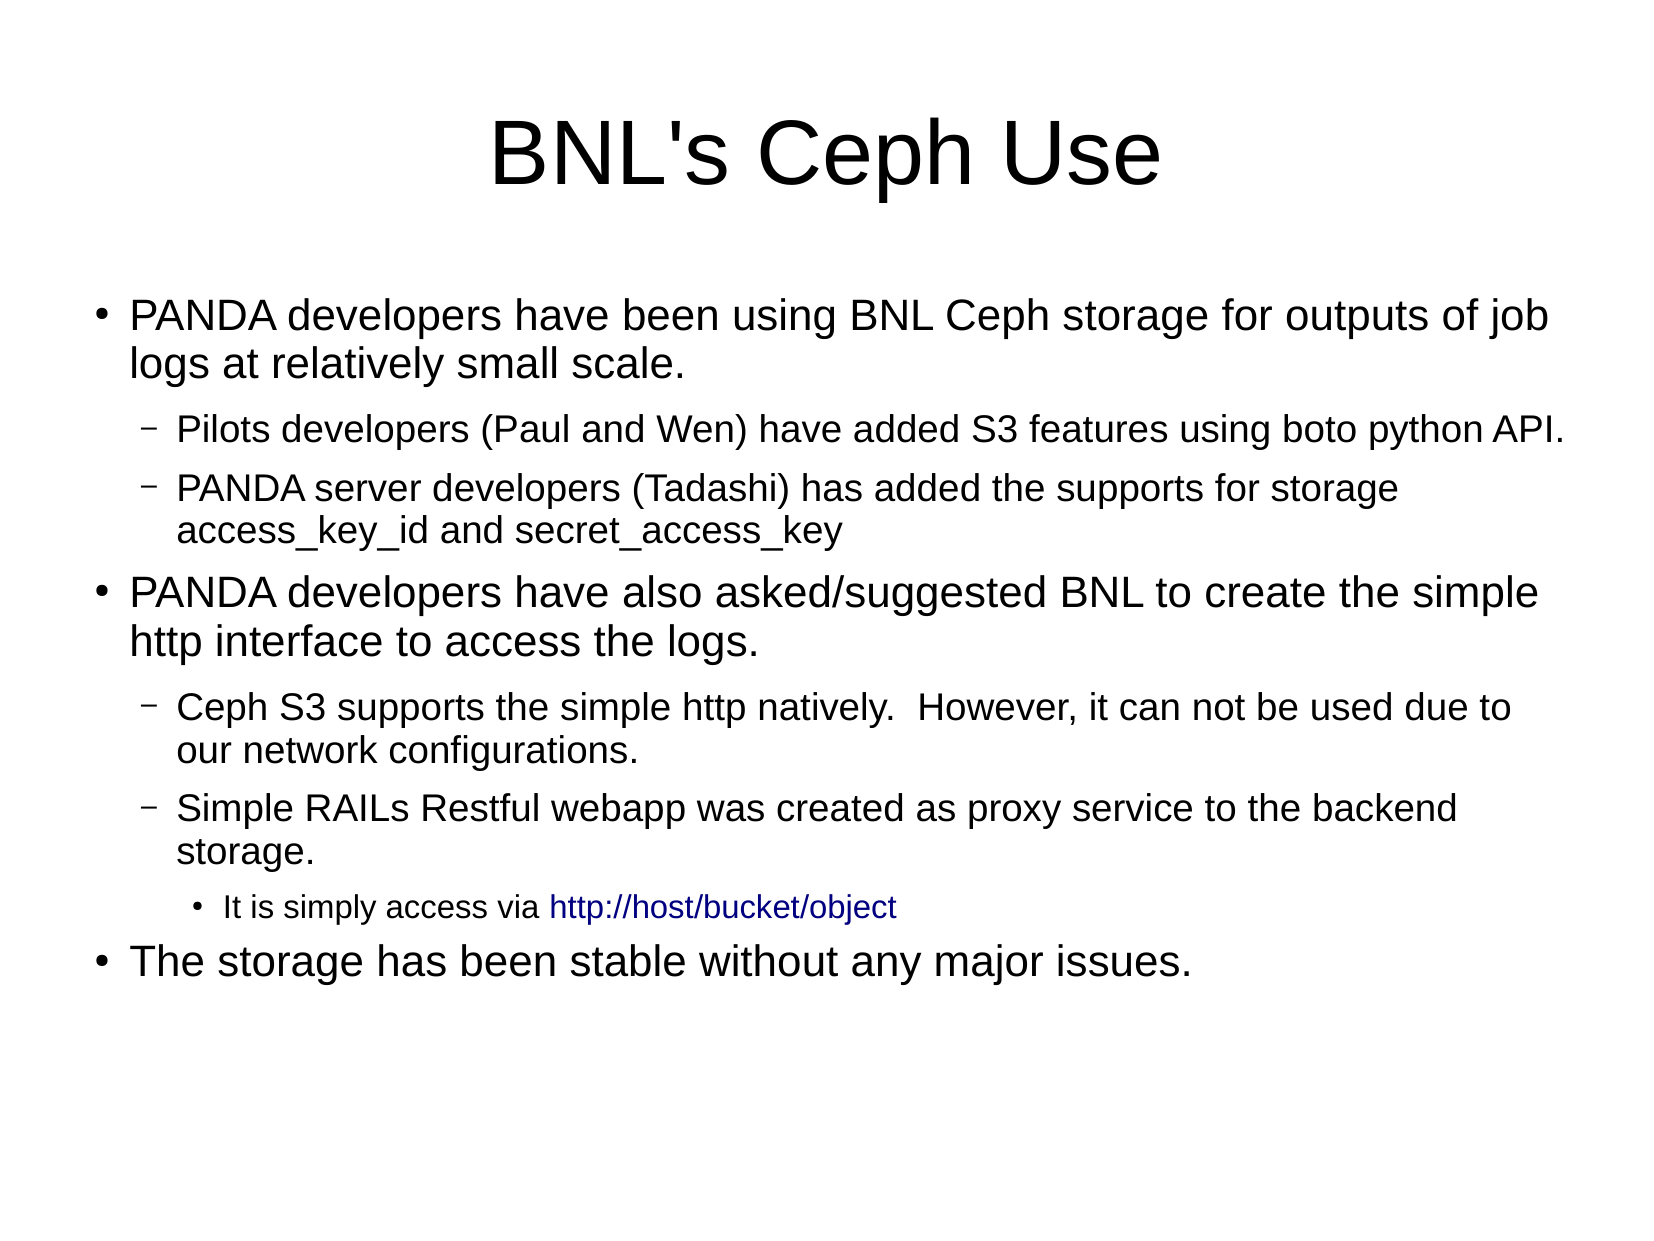

# BNL's Ceph Use
PANDA developers have been using BNL Ceph storage for outputs of job logs at relatively small scale.
Pilots developers (Paul and Wen) have added S3 features using boto python API.
PANDA server developers (Tadashi) has added the supports for storage access_key_id and secret_access_key
PANDA developers have also asked/suggested BNL to create the simple http interface to access the logs.
Ceph S3 supports the simple http natively. However, it can not be used due to our network configurations.
Simple RAILs Restful webapp was created as proxy service to the backend storage.
It is simply access via http://host/bucket/object
The storage has been stable without any major issues.